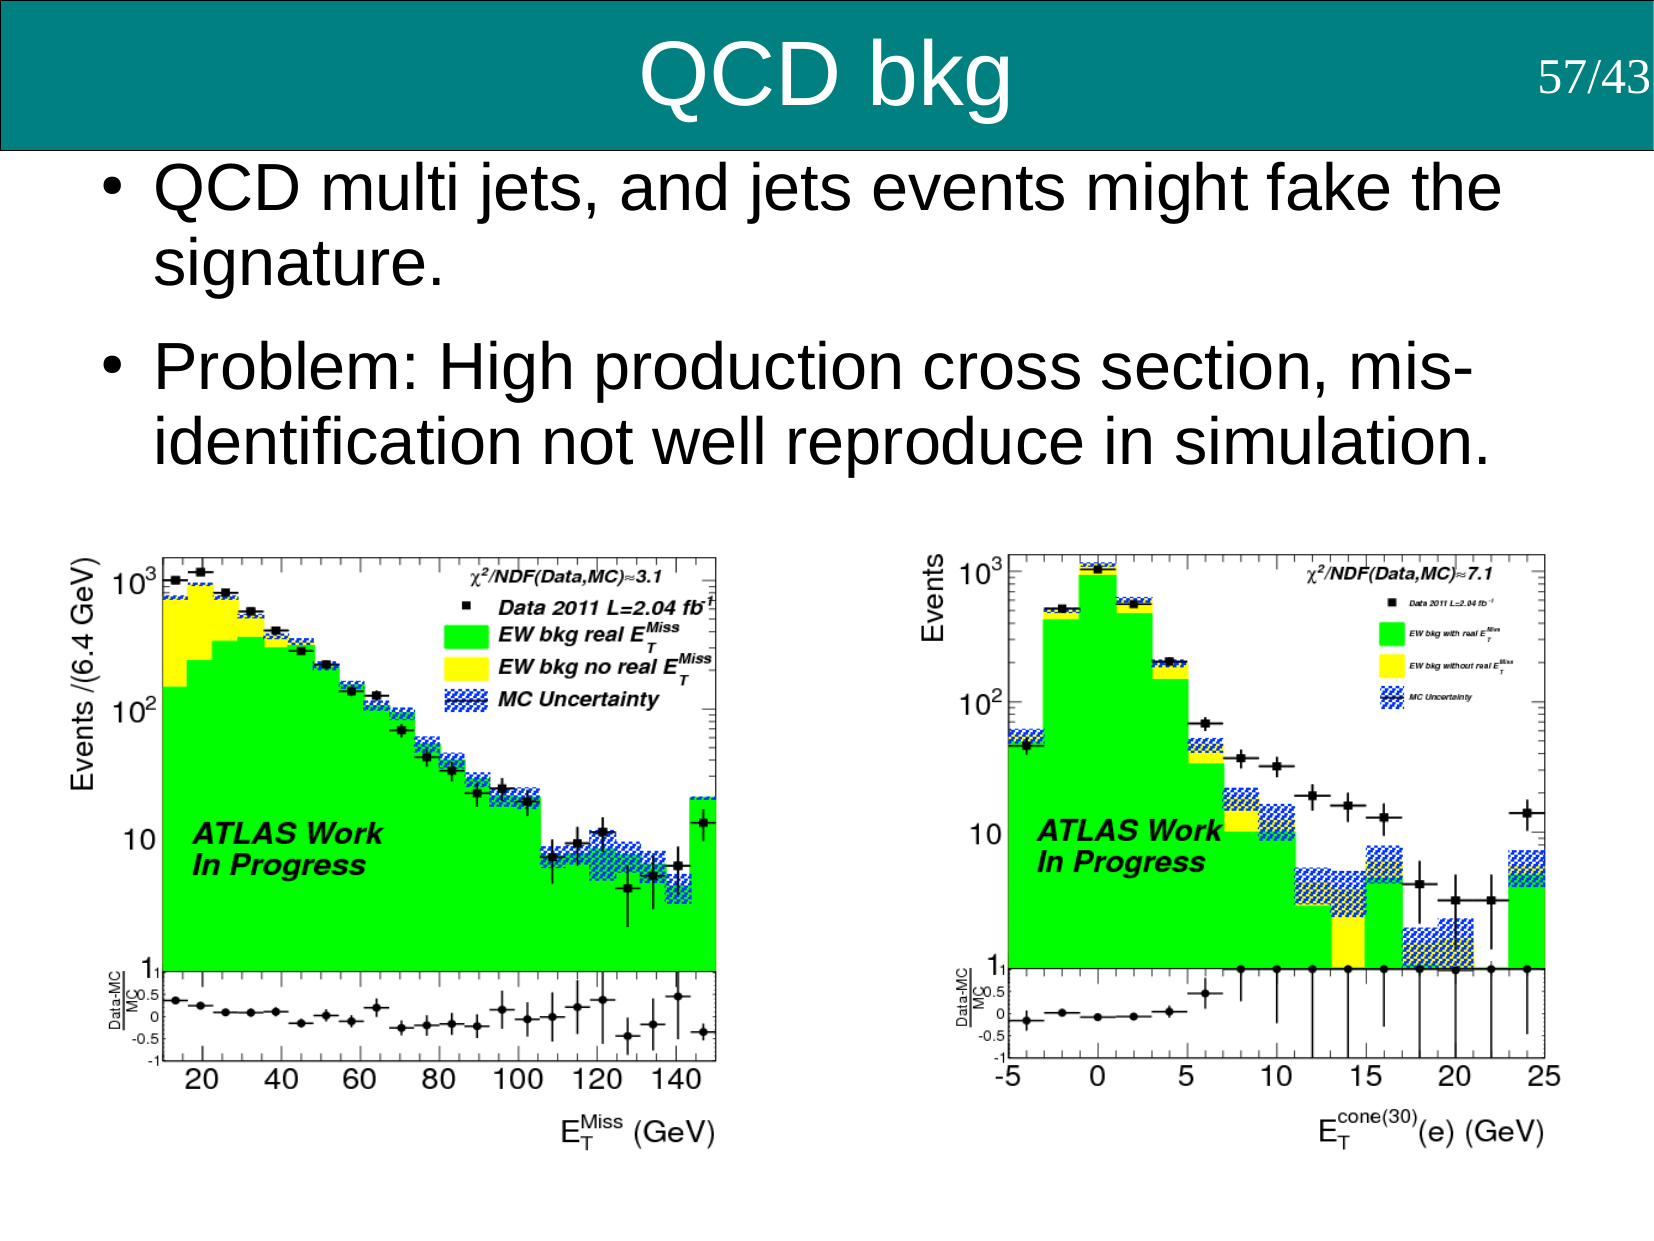

# QCD bkg
57
QCD multi jets, and jets events might fake the signature.
Problem: High production cross section, mis-identification not well reproduce in simulation.